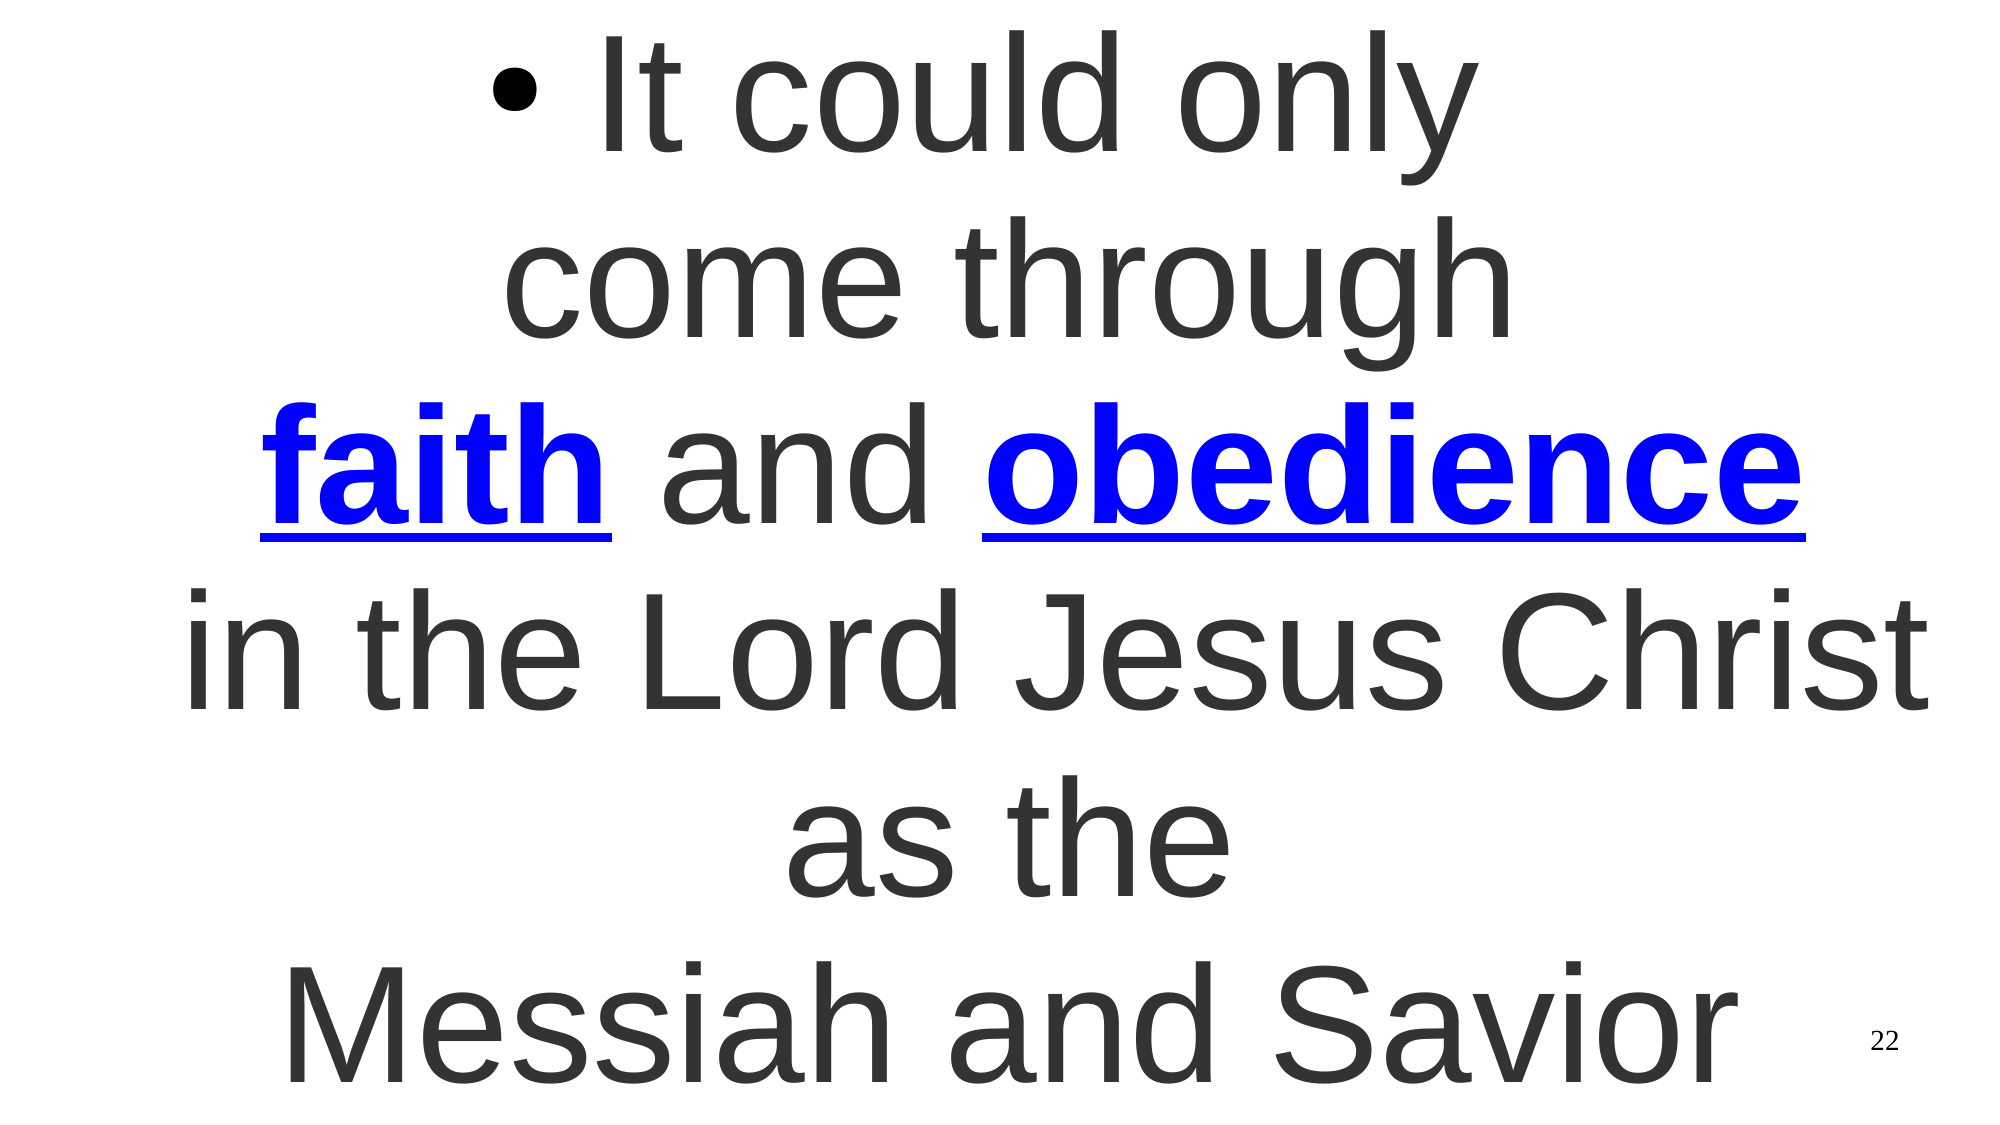

# It could only come through faith and obedience in the Lord Jesus Christ as the Messiah and Savior
22